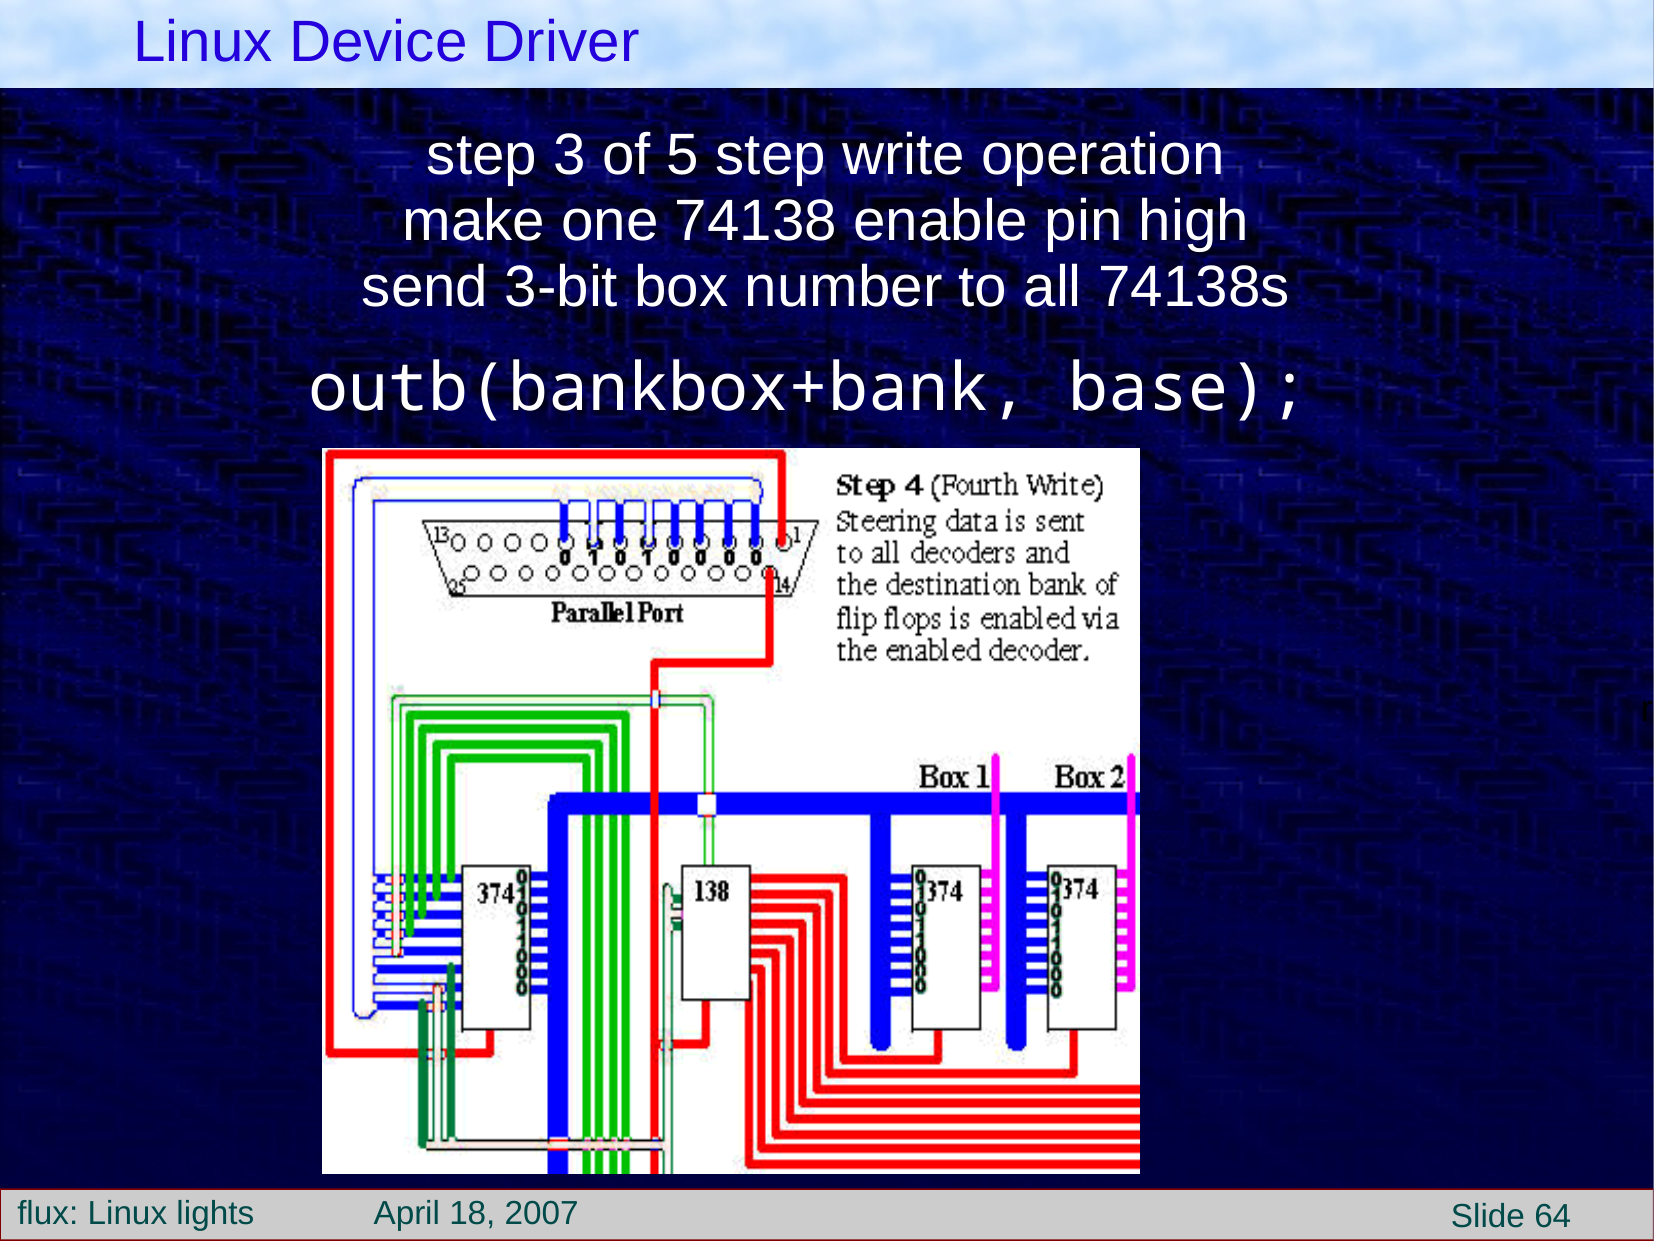

Linux Device Driver
# step 3 of 5 step write operation make one 74138 enable pin high send 3-bit box number to all 74138s
outb(bankbox+bank, base);
re
flux: Linux lights	April 18, 2007
Slide